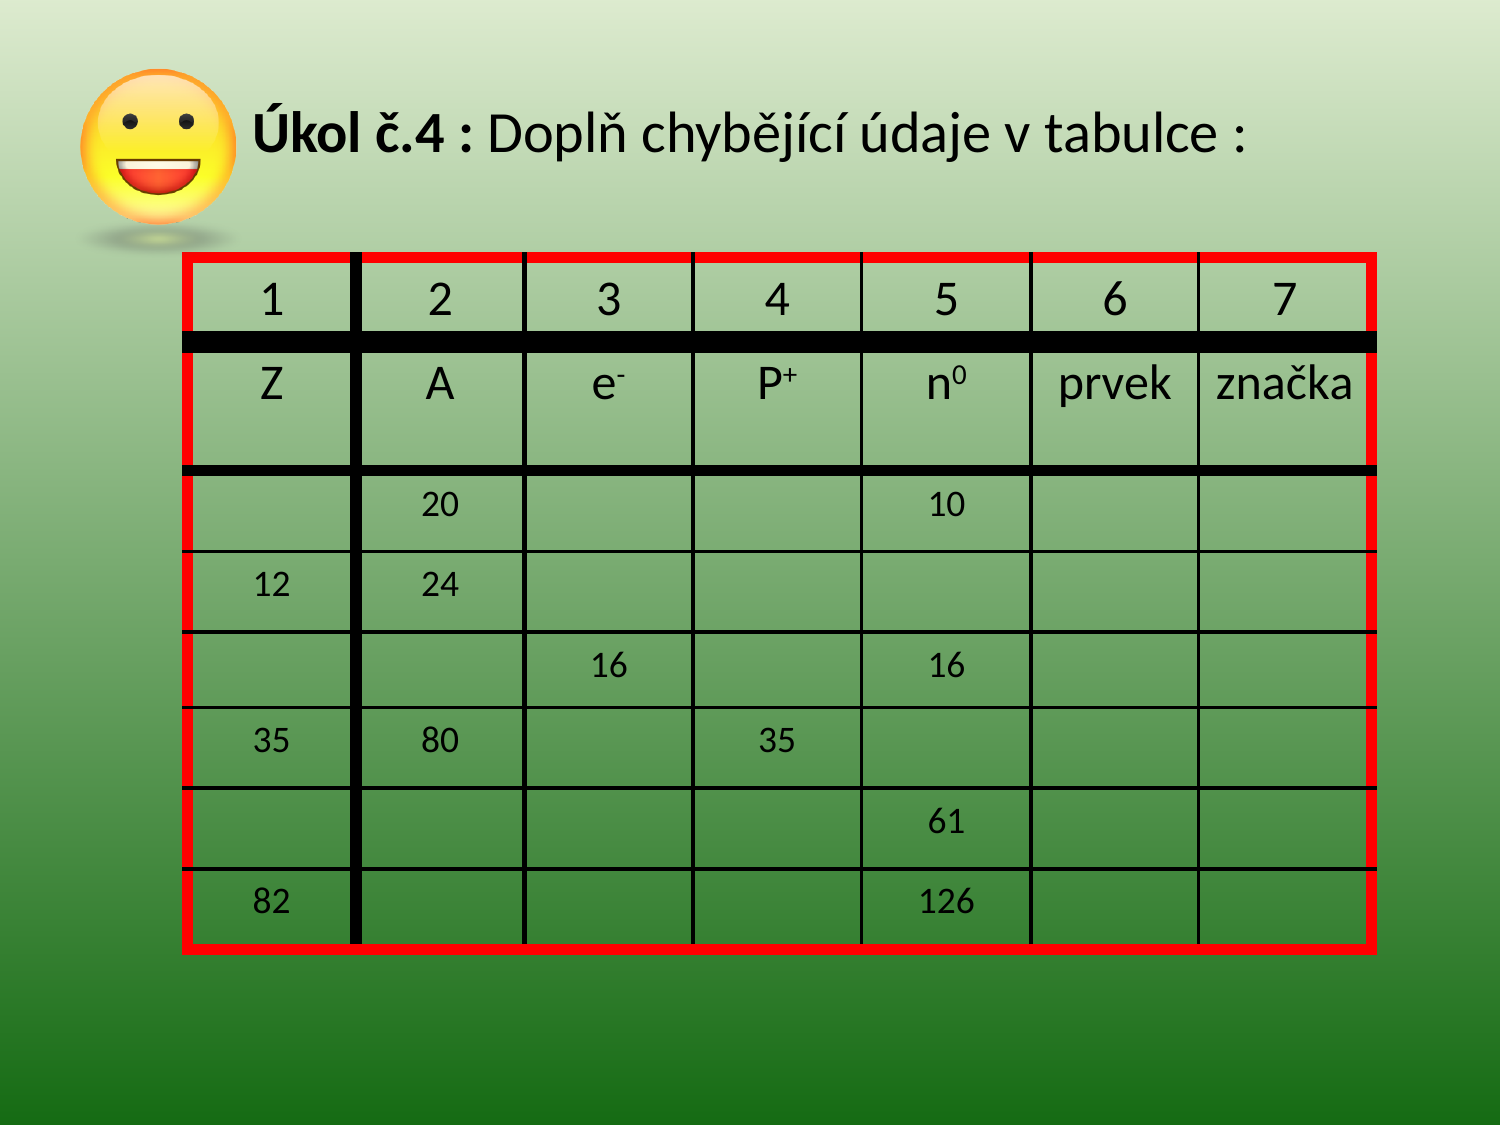

# Úkol č.4 : Doplň chybějící údaje v tabulce :
| 1 | 2 | 3 | 4 | 5 | 6 | 7 |
| --- | --- | --- | --- | --- | --- | --- |
| Z | A | e- | P+ | n0 | prvek | značka |
| | 20 | | | 10 | | |
| 12 | 24 | | | | | |
| | | 16 | | 16 | | |
| 35 | 80 | | 35 | | | |
| | | | | 61 | | |
| 82 | | | | 126 | | |